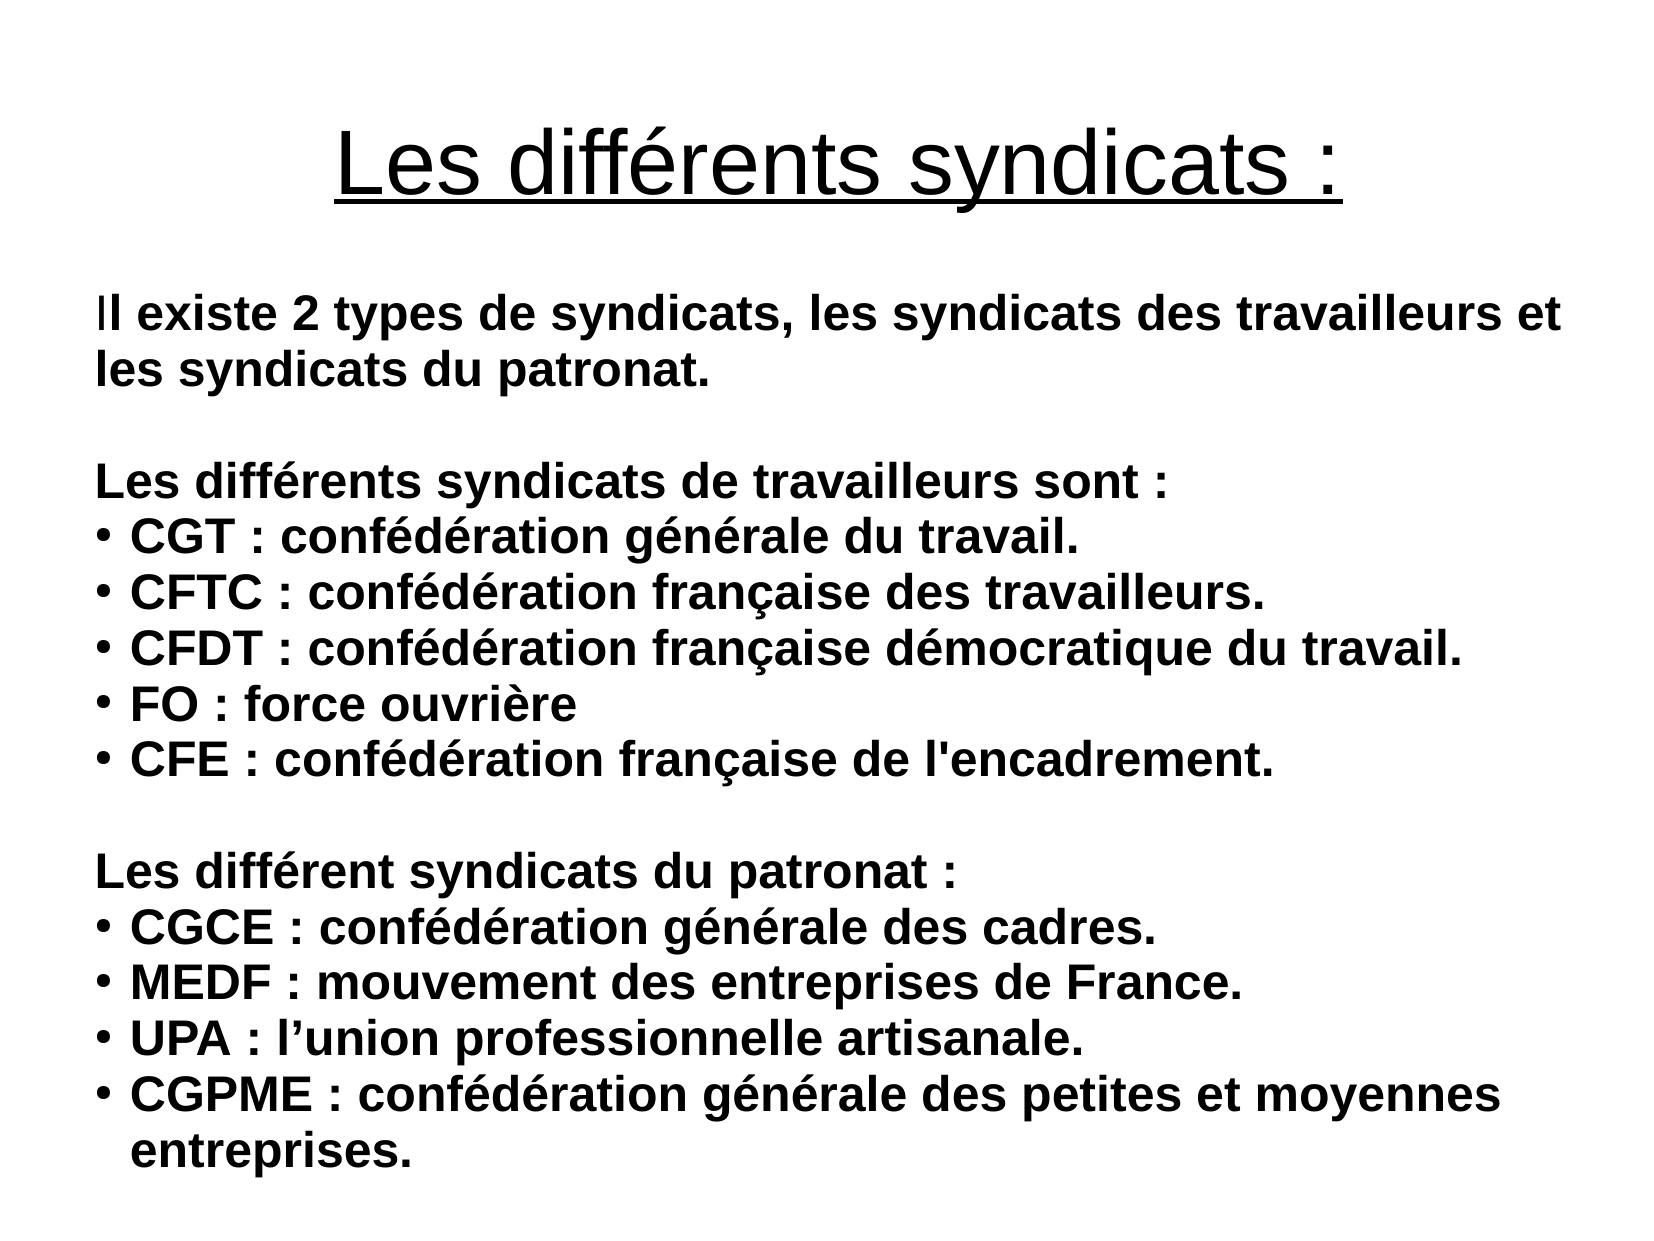

# Les différents syndicats :
Il existe 2 types de syndicats, les syndicats des travailleurs et les syndicats du patronat.
Les différents syndicats de travailleurs sont :
CGT : confédération générale du travail.
CFTC : confédération française des travailleurs.
CFDT : confédération française démocratique du travail.
FO : force ouvrière
CFE : confédération française de l'encadrement.
Les différent syndicats du patronat :
CGCE : confédération générale des cadres.
MEDF : mouvement des entreprises de France.
UPA : l’union professionnelle artisanale.
CGPME : confédération générale des petites et moyennes entreprises.